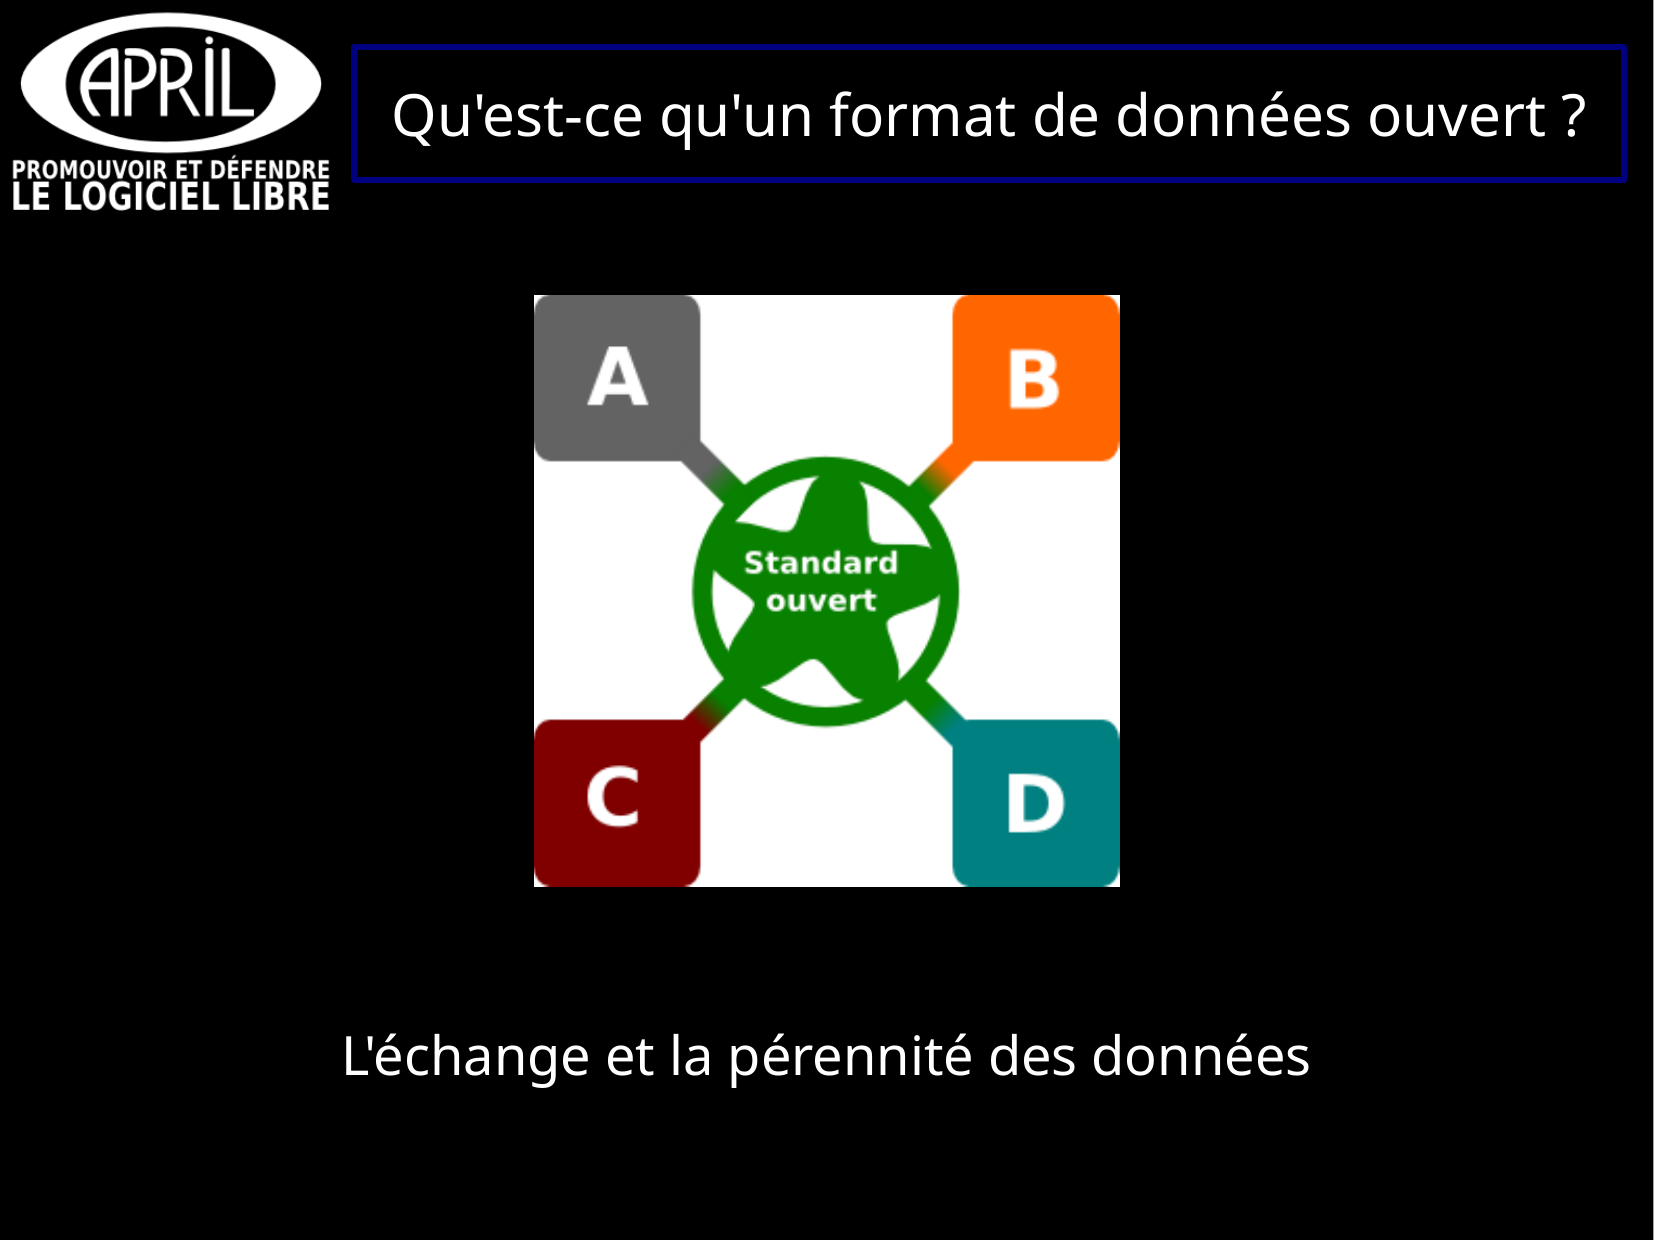

# Qu'est-ce qu'un format de données ouvert ?
L'échange et la pérennité des données